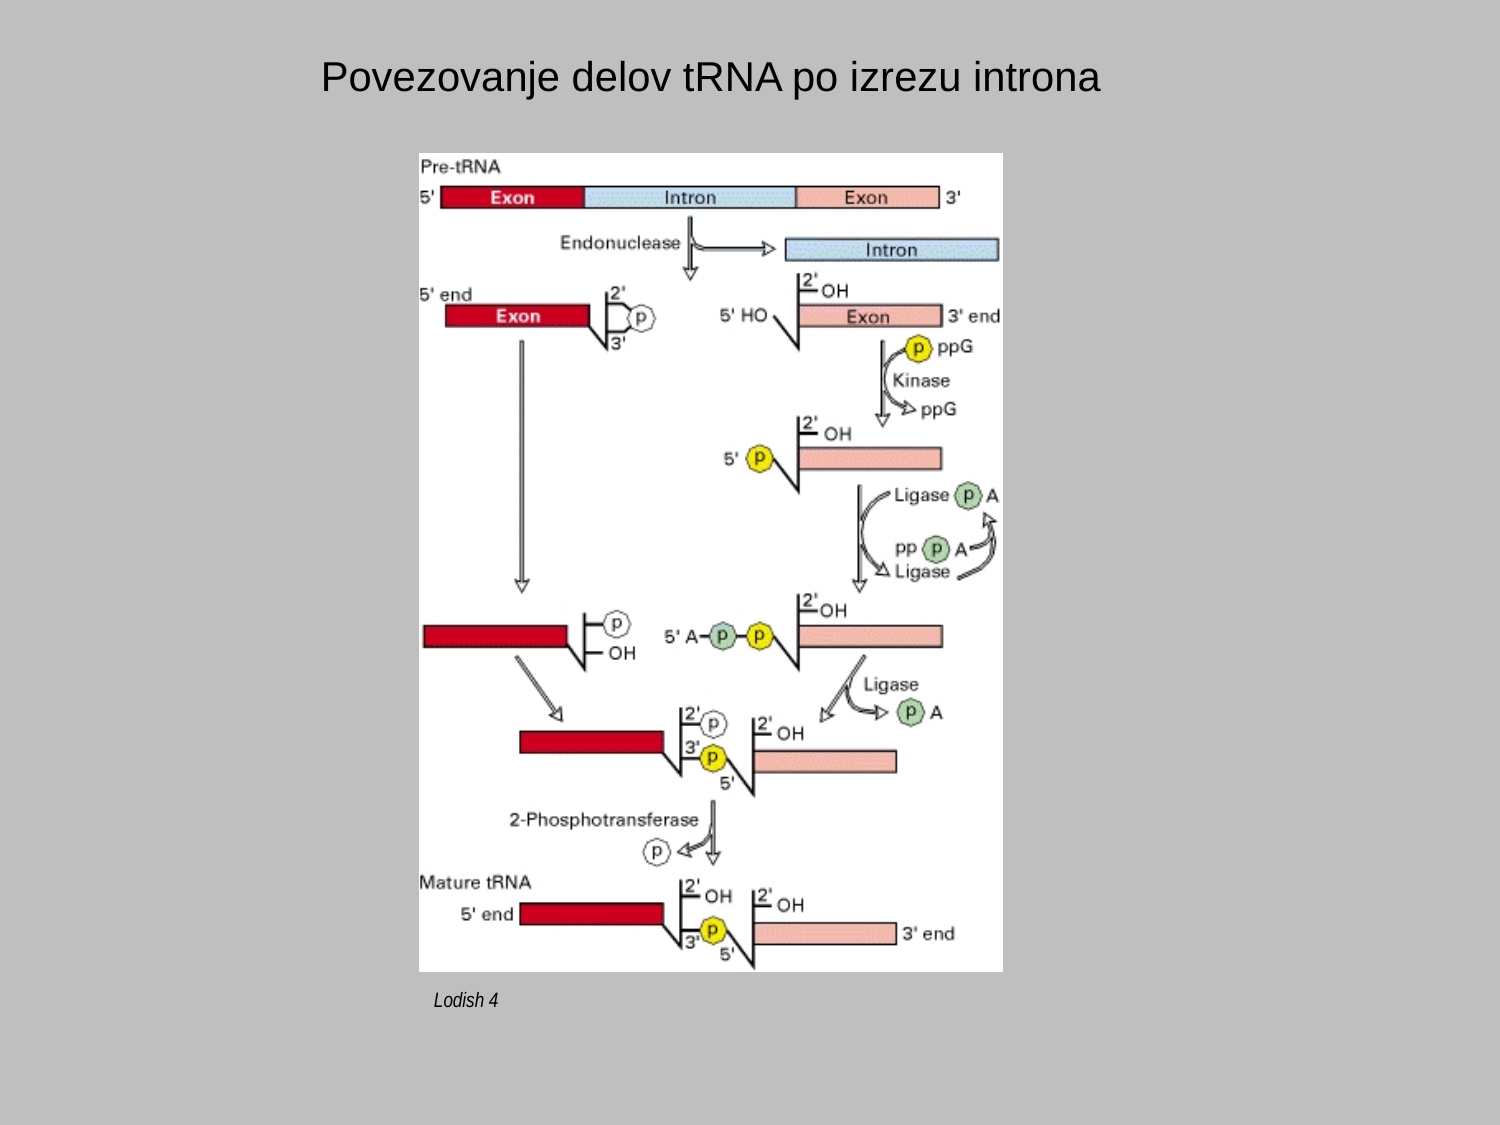

Povezovanje delov tRNA po izrezu introna
Lodish 4